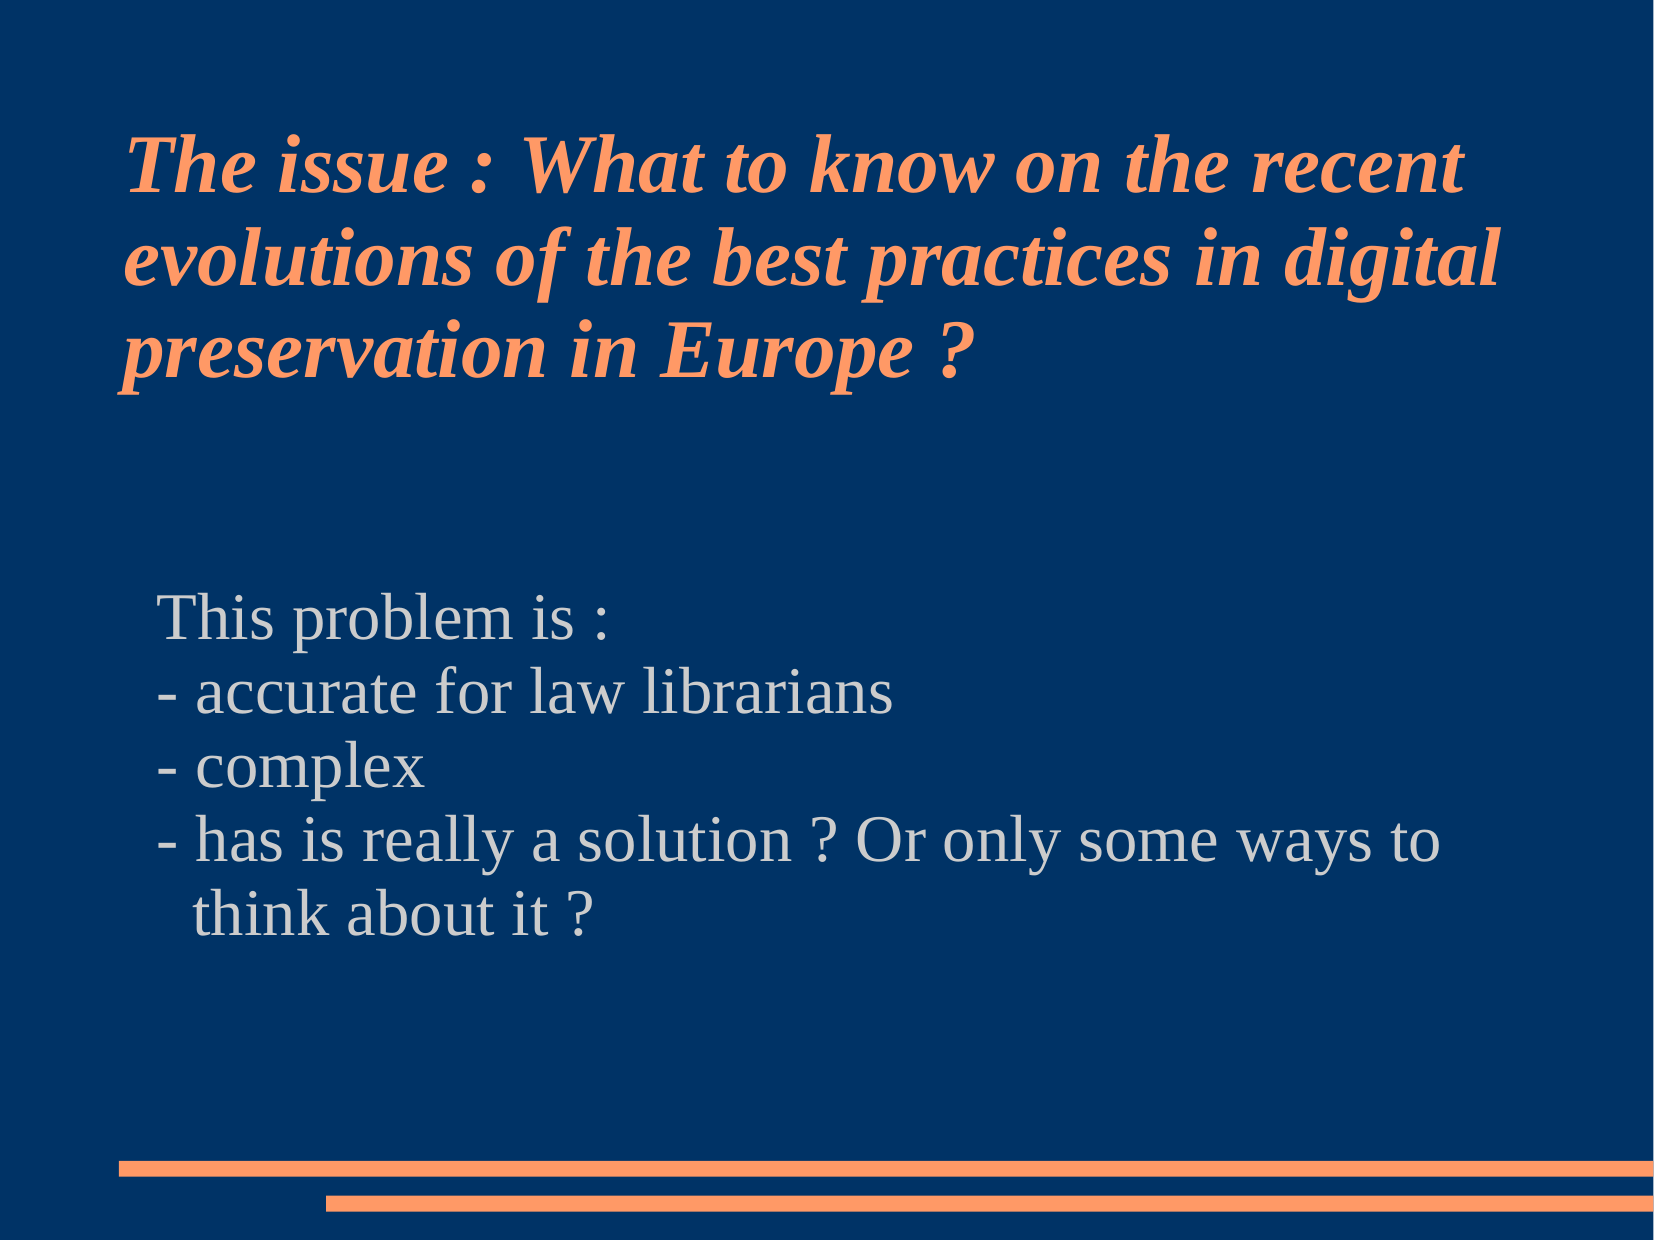

# The issue : What to know on the recent evolutions of the best practices in digital preservation in Europe ?
This problem is :
- accurate for law librarians
- complex
- has is really a solution ? Or only some ways to think about it ?